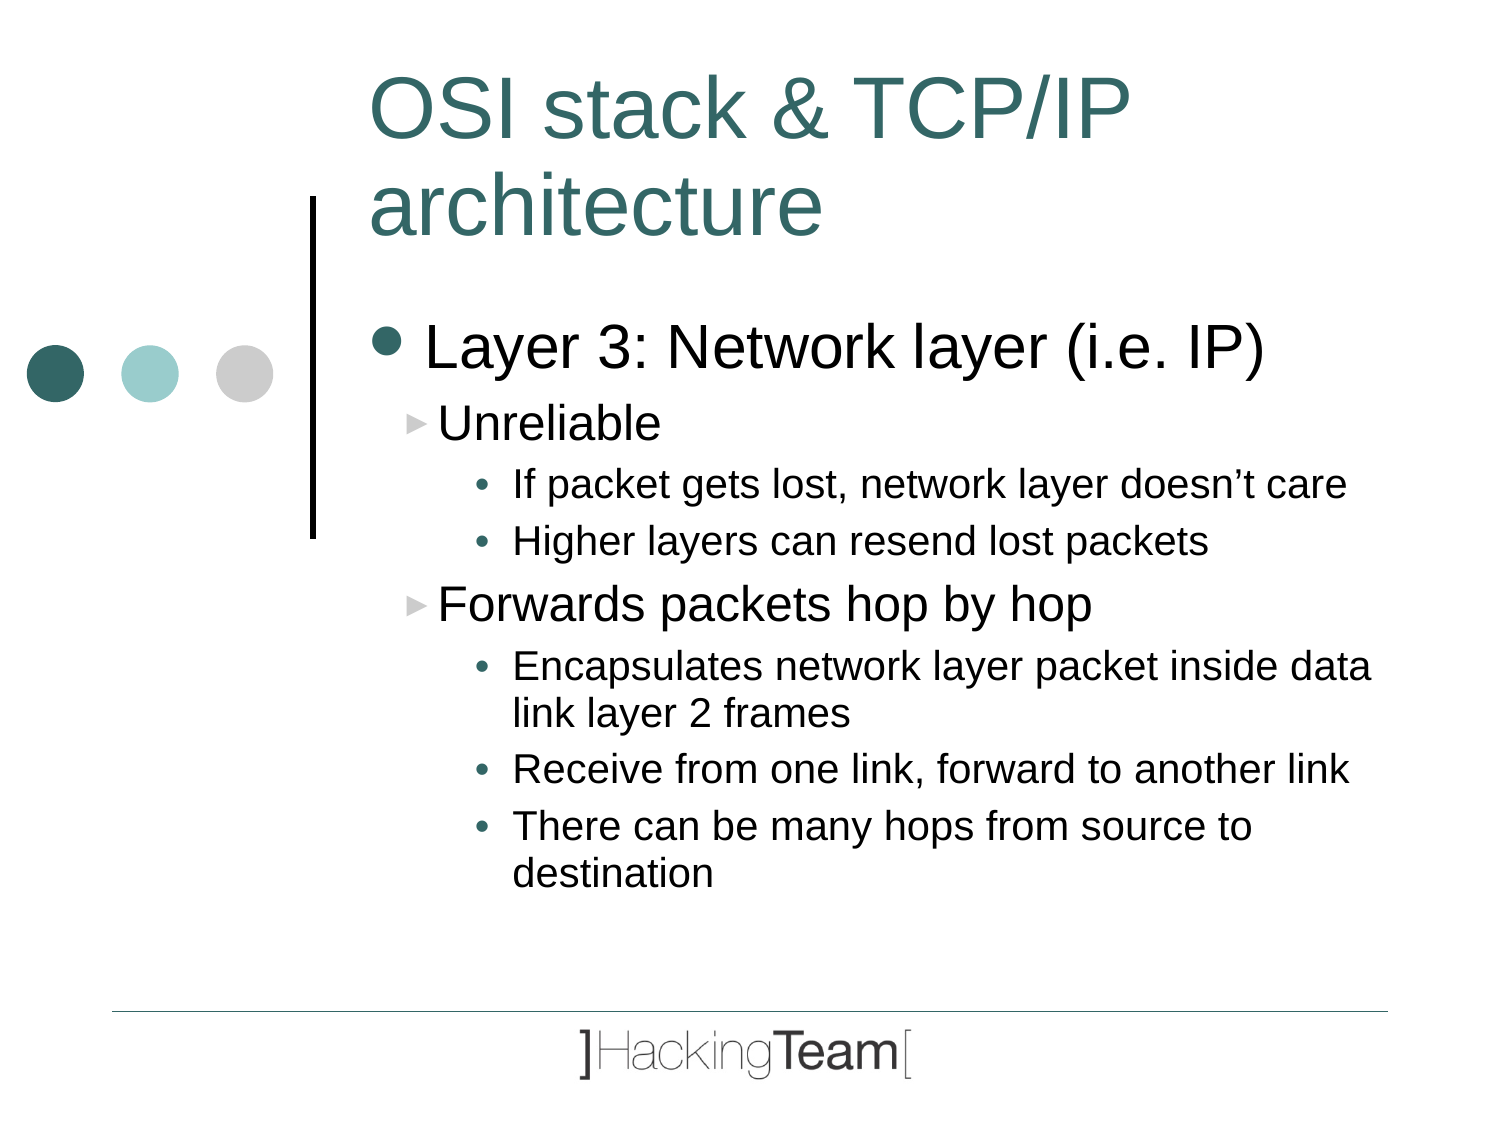

# OSI stack & TCP/IP architecture
Layer 3: Network layer (i.e. IP)
Unreliable
If packet gets lost, network layer doesn’t care
Higher layers can resend lost packets
Forwards packets hop by hop
Encapsulates network layer packet inside data link layer 2 frames
Receive from one link, forward to another link
There can be many hops from source to destination